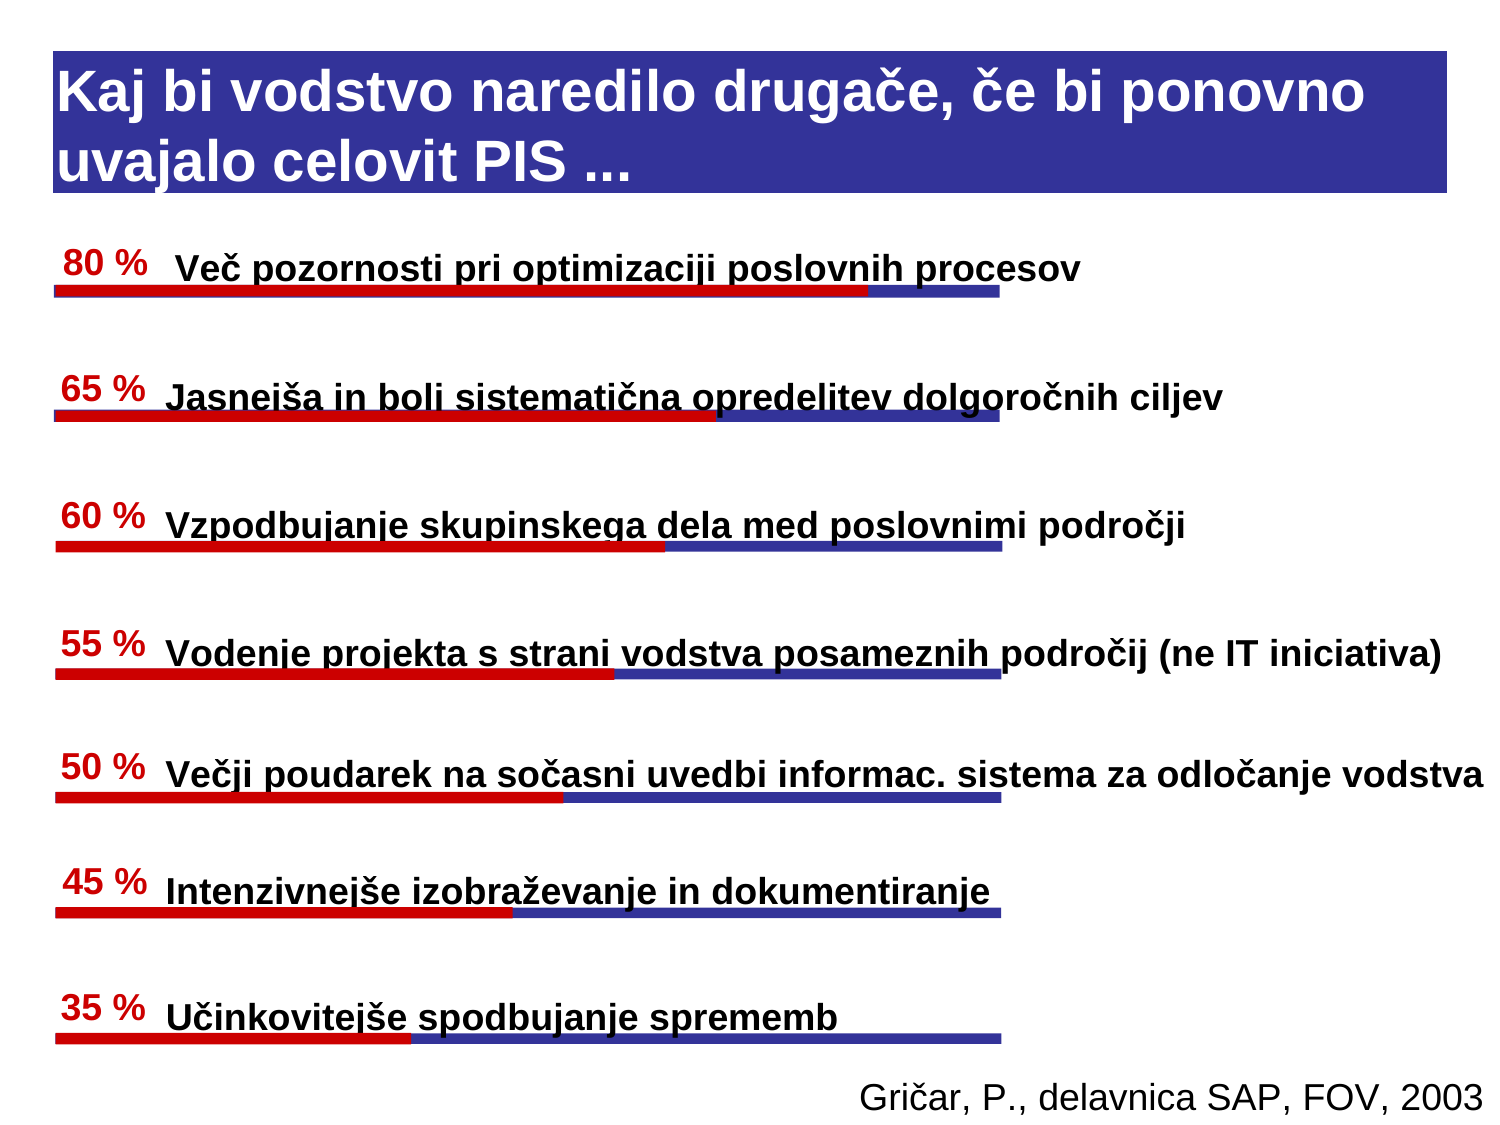

Kaj bi vodstvo naredilo drugače, če bi ponovno uvajalo celovit PIS ...
80 %
 Več pozornosti pri optimizaciji poslovnih procesov
65 %
Jasnejša in bolj sistematična opredelitev dolgoročnih ciljev
60 %
Vzpodbujanje skupinskega dela med poslovnimi področji
55 %
Vodenje projekta s strani vodstva posameznih področij (ne IT iniciativa)
50 %
Večji poudarek na sočasni uvedbi informac. sistema za odločanje vodstva
45 %
Intenzivnejše izobraževanje in dokumentiranje
35 %
Učinkovitejše spodbujanje sprememb
Gričar, P., delavnica SAP, FOV, 2003